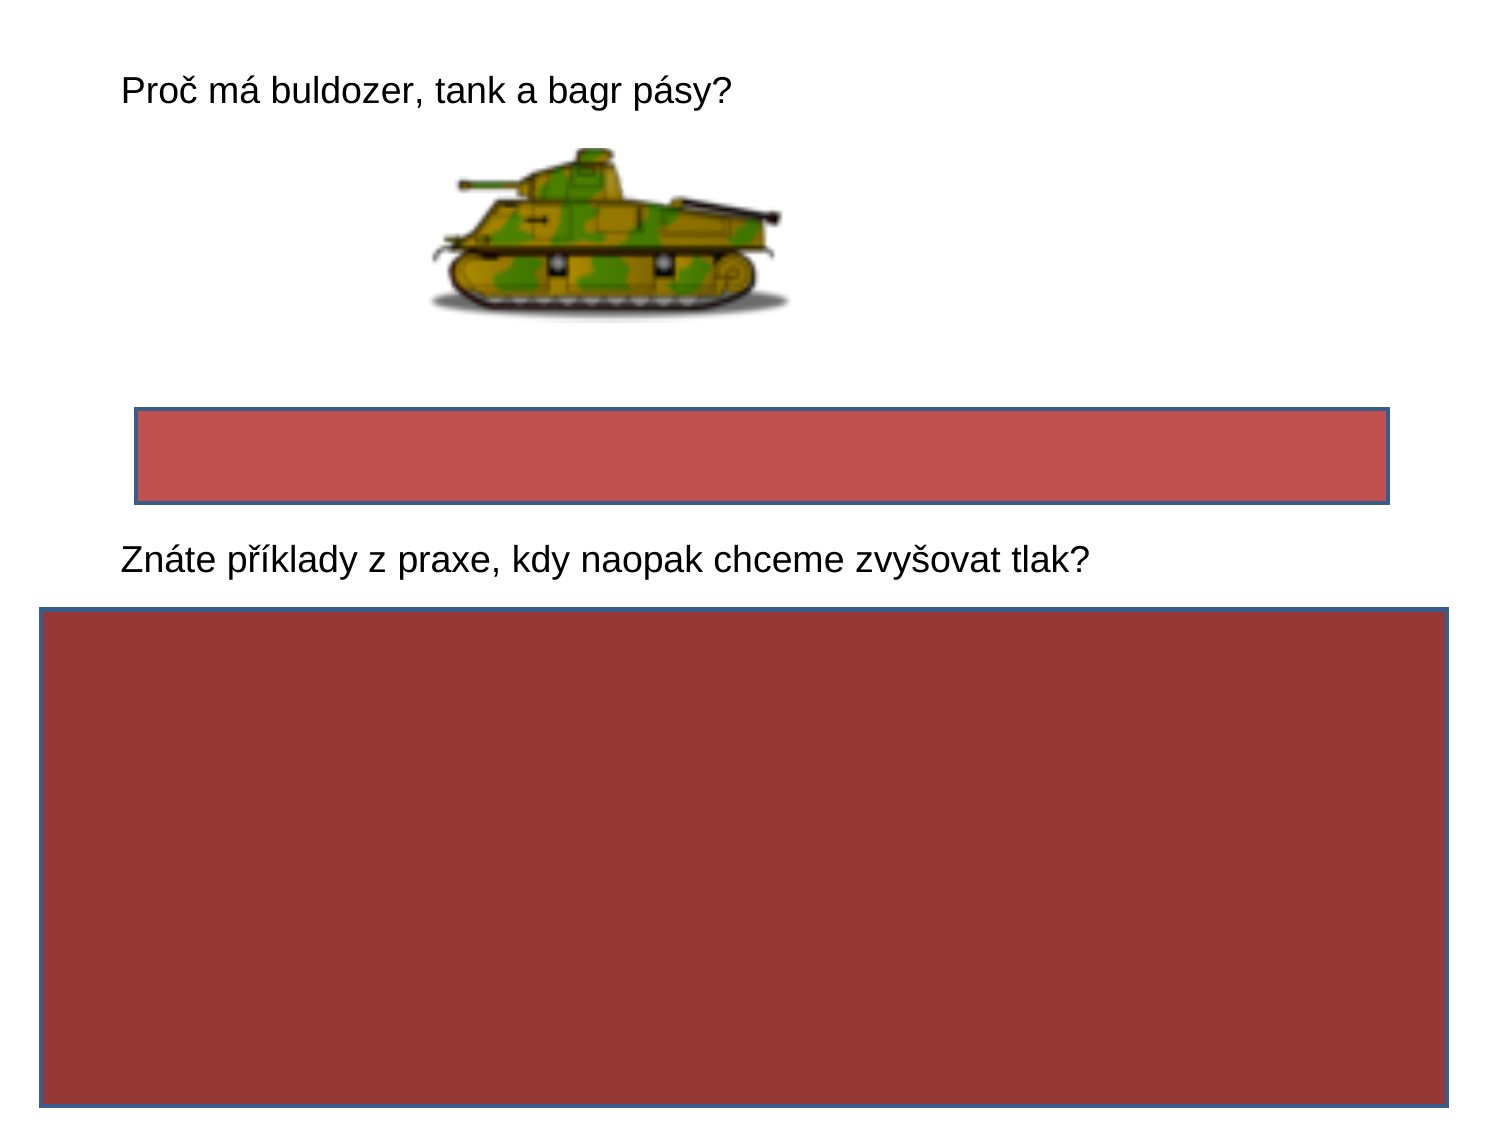

Proč má buldozer, tank a bagr pásy?
Mají pásy, aby se jejich velká tlaková síla rozložila do větší plochy. A proto
se tak snadno nezaboří do terénu.
Znáte příklady z praxe, kdy naopak chceme zvyšovat tlak?
sekyra
hřebík
nůž
 lis na víno
jehla